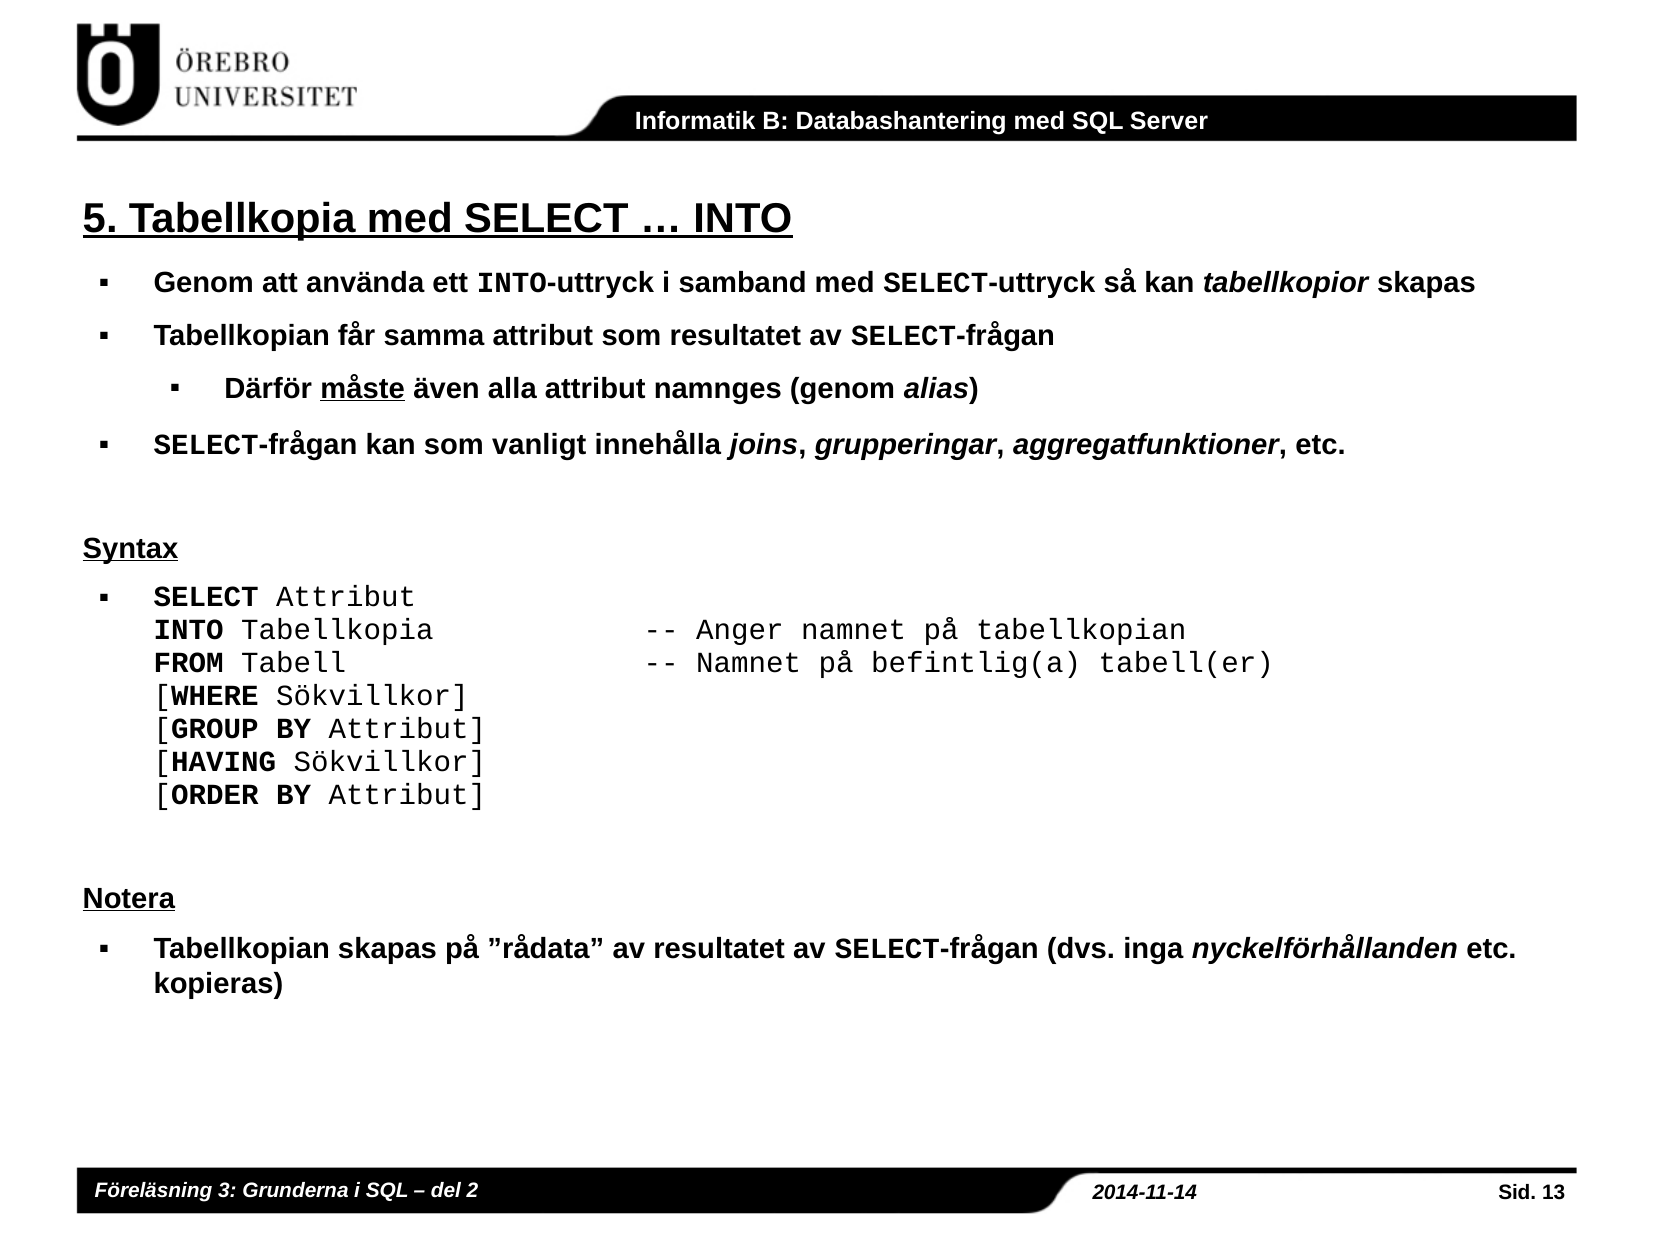

# 5. Tabellkopia med SELECT … INTO
Genom att använda ett INTO-uttryck i samband med SELECT-uttryck så kan tabellkopior skapas
Tabellkopian får samma attribut som resultatet av SELECT-frågan
Därför måste även alla attribut namnges (genom alias)
SELECT-frågan kan som vanligt innehålla joins, grupperingar, aggregatfunktioner, etc.
Syntax
SELECT Attribut
INTO Tabellkopia -- Anger namnet på tabellkopian
FROM Tabell -- Namnet på befintlig(a) tabell(er)
[WHERE Sökvillkor]
[GROUP BY Attribut]
[HAVING Sökvillkor]
[ORDER BY Attribut]
Notera
Tabellkopian skapas på ”rådata” av resultatet av SELECT-frågan (dvs. inga nyckelförhållanden etc. kopieras)
Föreläsning 3: Grunderna i SQL – del 2
2014-11-14
13